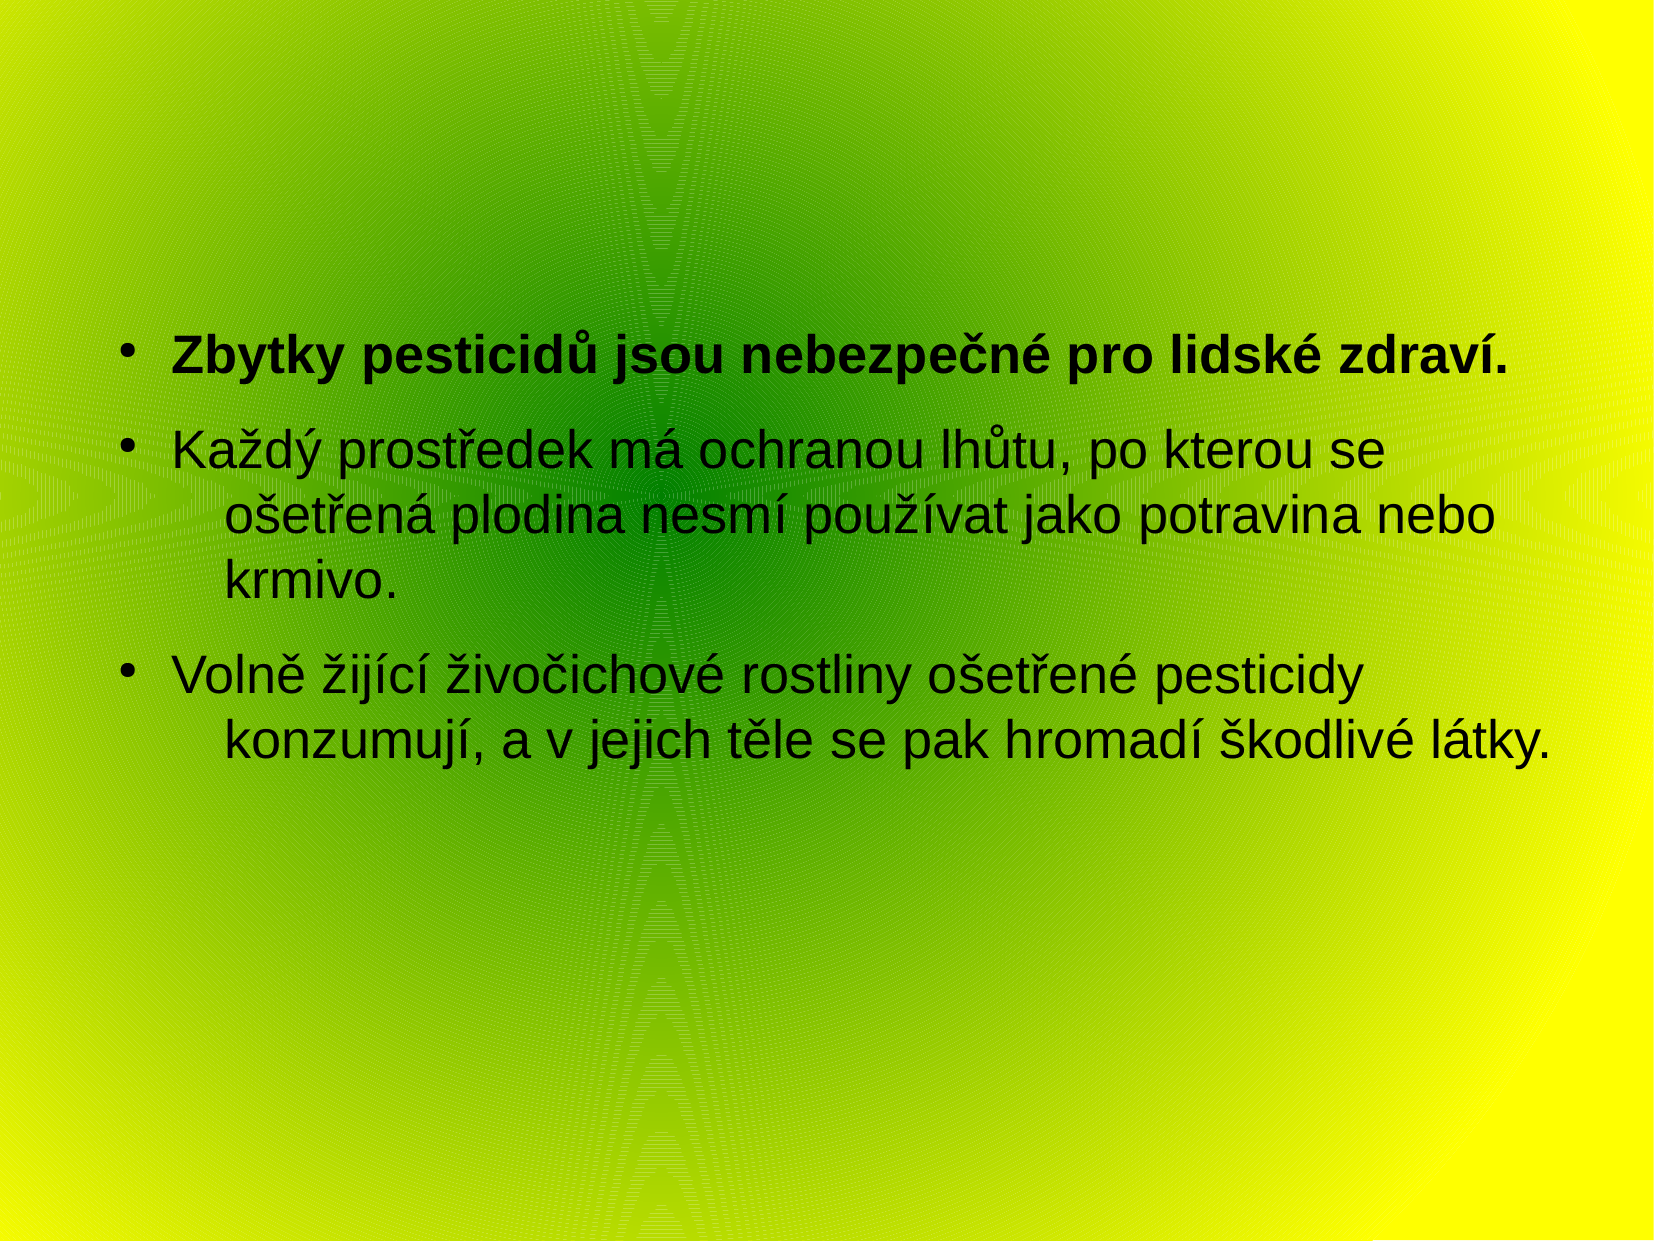

# Zbytky pesticidů jsou nebezpečné pro lidské zdraví.
Každý prostředek má ochranou lhůtu, po kterou se ošetřená plodina nesmí používat jako potravina nebo krmivo.
Volně žijící živočichové rostliny ošetřené pesticidy konzumují, a v jejich těle se pak hromadí škodlivé látky.